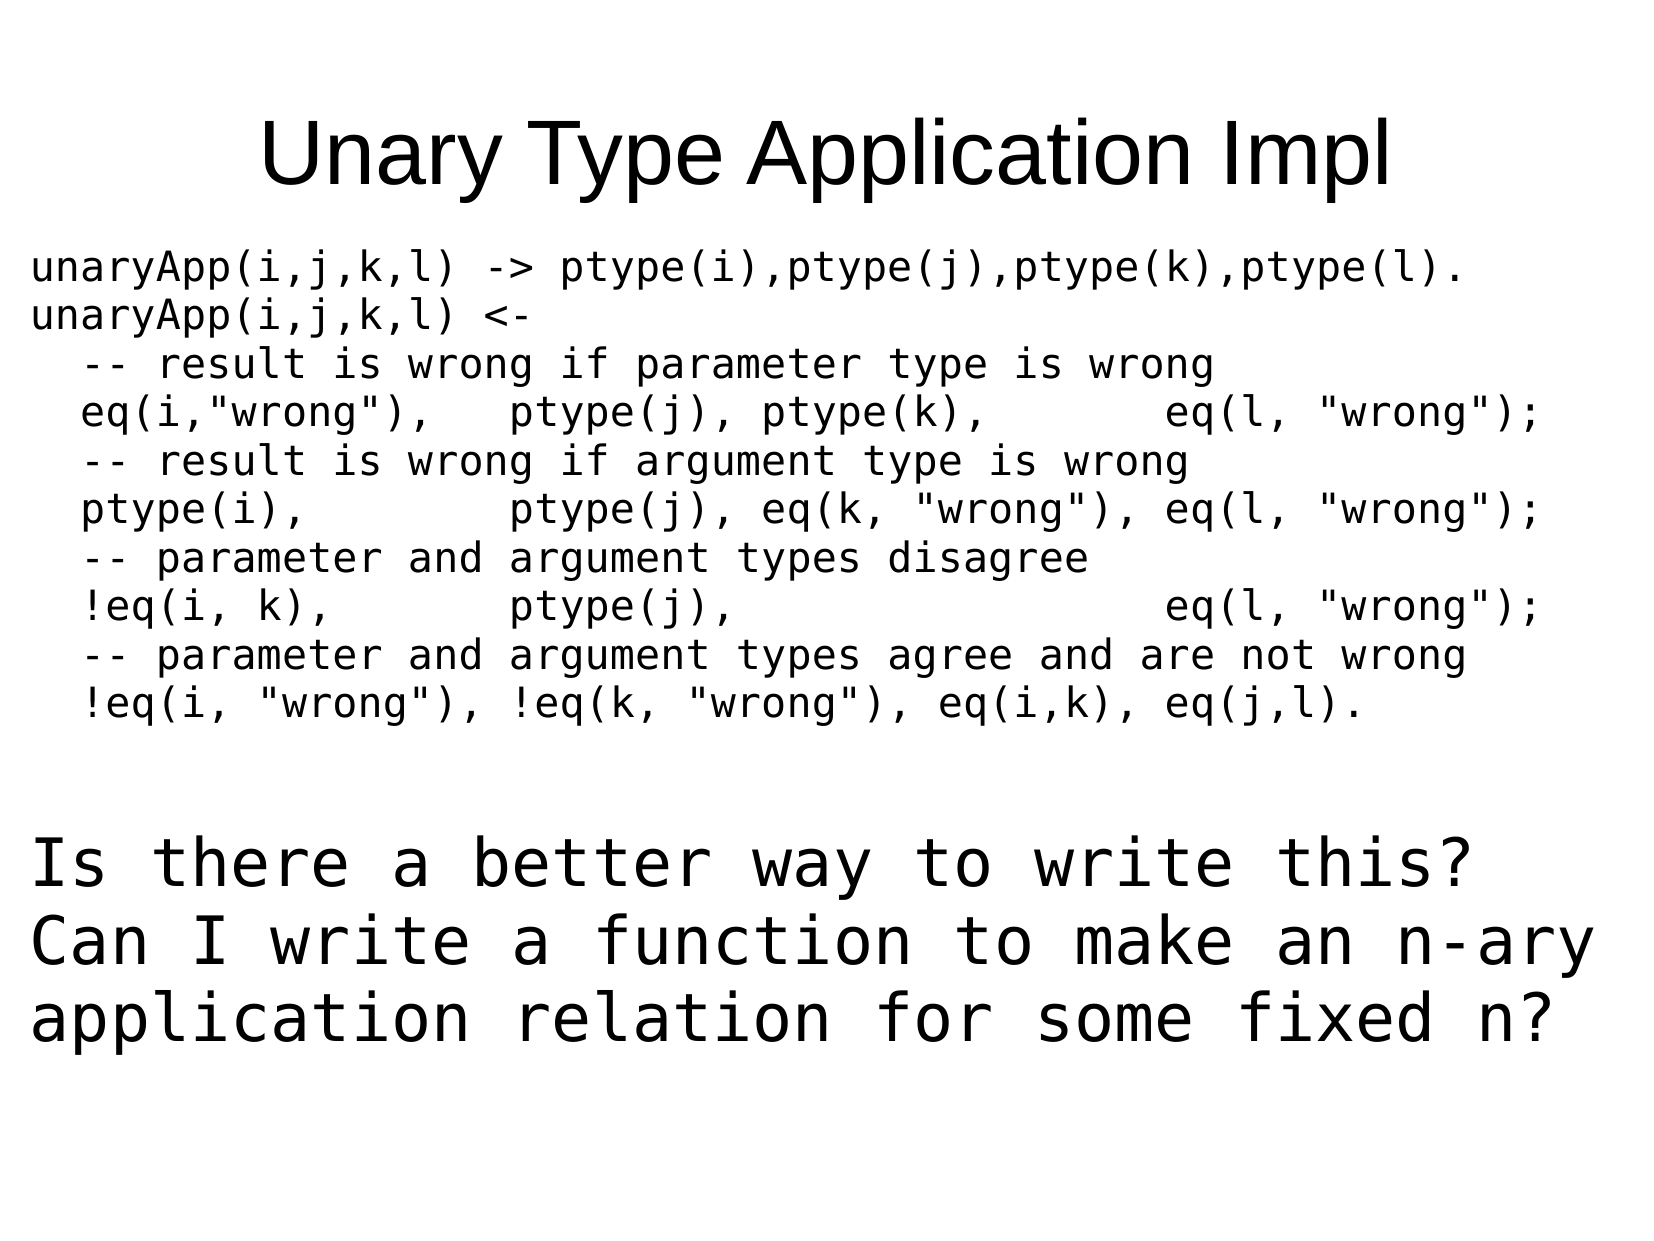

# Unary Type Application Impl
unaryApp(i,j,k,l) -> ptype(i),ptype(j),ptype(k),ptype(l).
unaryApp(i,j,k,l) <-
 -- result is wrong if parameter type is wrong
 eq(i,"wrong"), ptype(j), ptype(k), eq(l, "wrong");
 -- result is wrong if argument type is wrong
 ptype(i), ptype(j), eq(k, "wrong"), eq(l, "wrong");
 -- parameter and argument types disagree
 !eq(i, k), ptype(j), eq(l, "wrong");
 -- parameter and argument types agree and are not wrong
 !eq(i, "wrong"), !eq(k, "wrong"), eq(i,k), eq(j,l).
Is there a better way to write this?
Can I write a function to make an n-ary application relation for some fixed n?